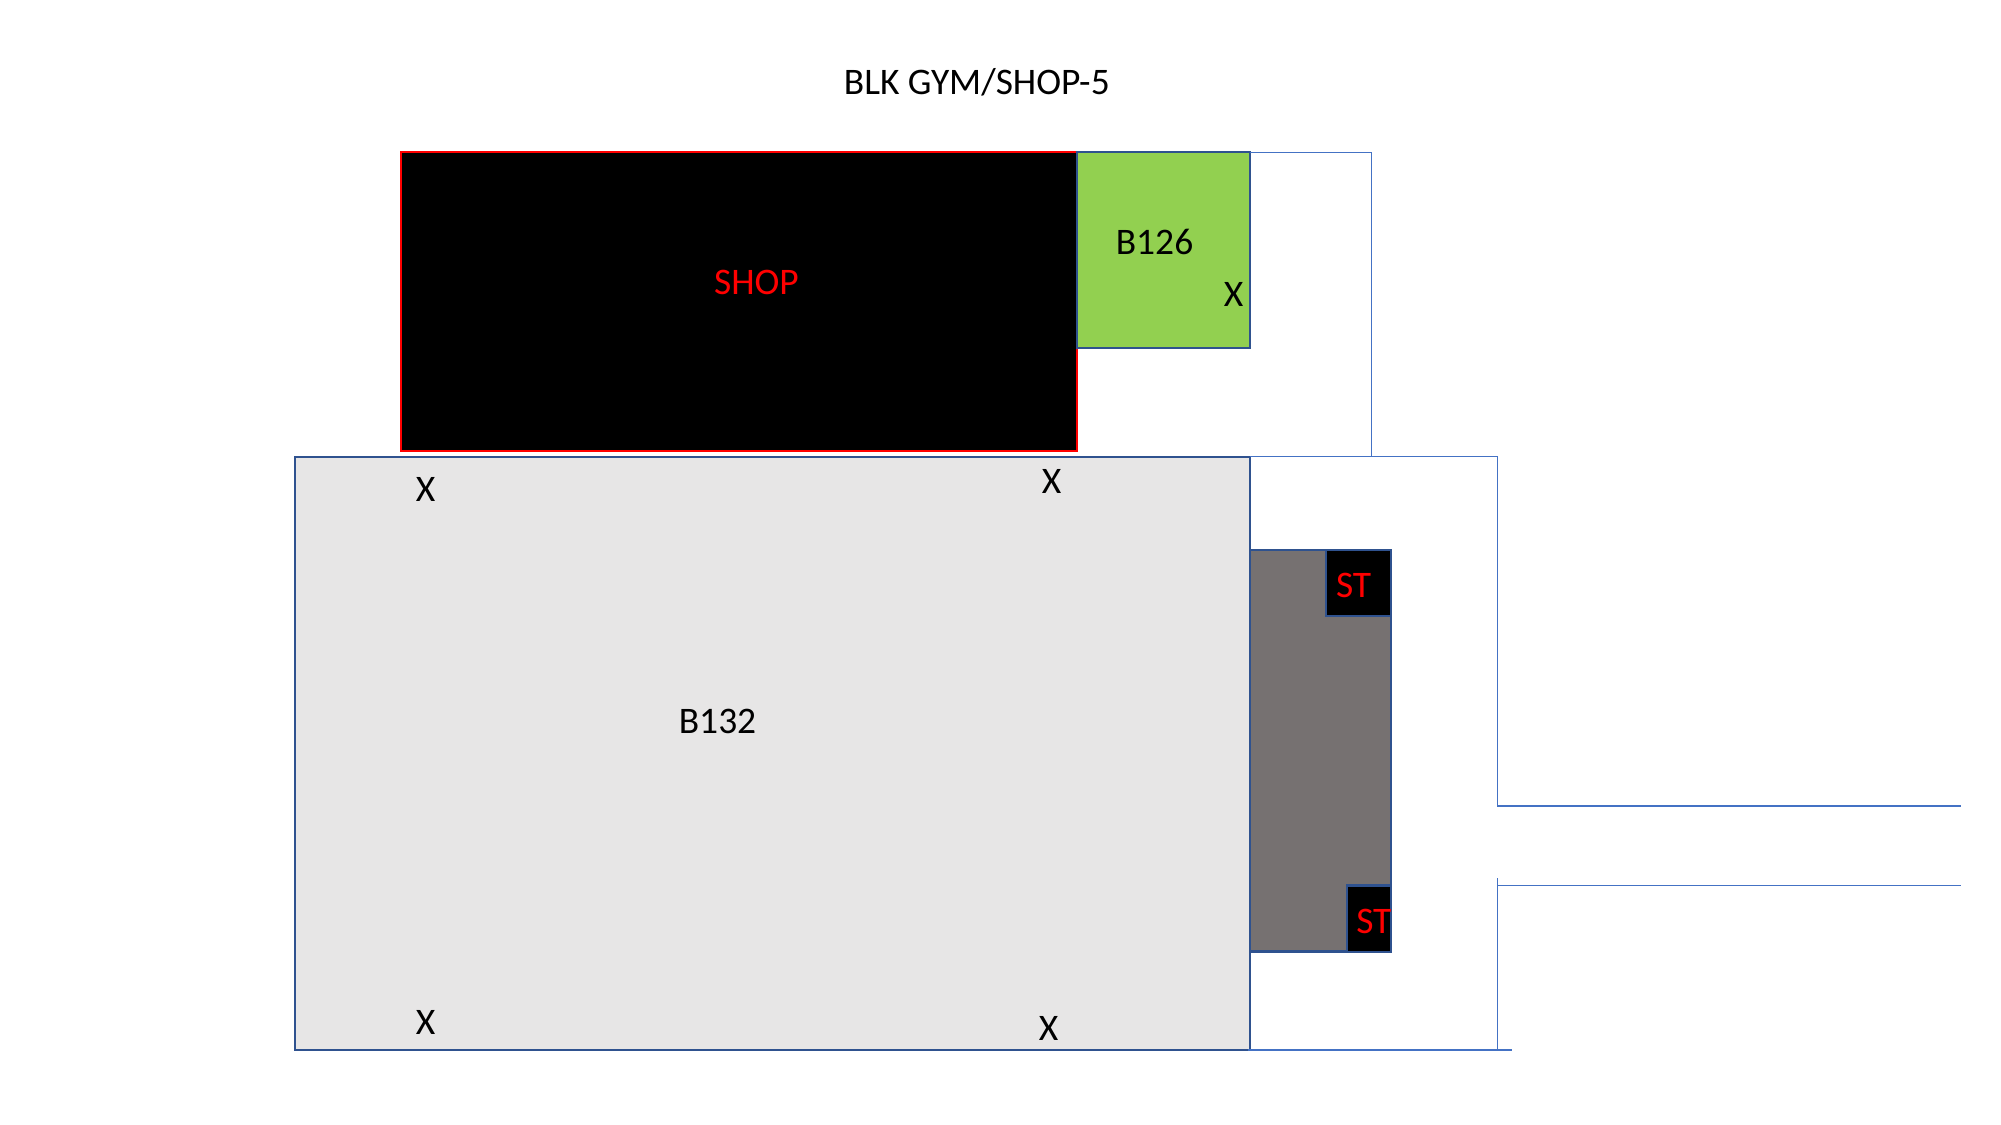

BLK GYM/SHOP-5
STSHOP
B126
X
X
X
ST
B132
ST
X
X